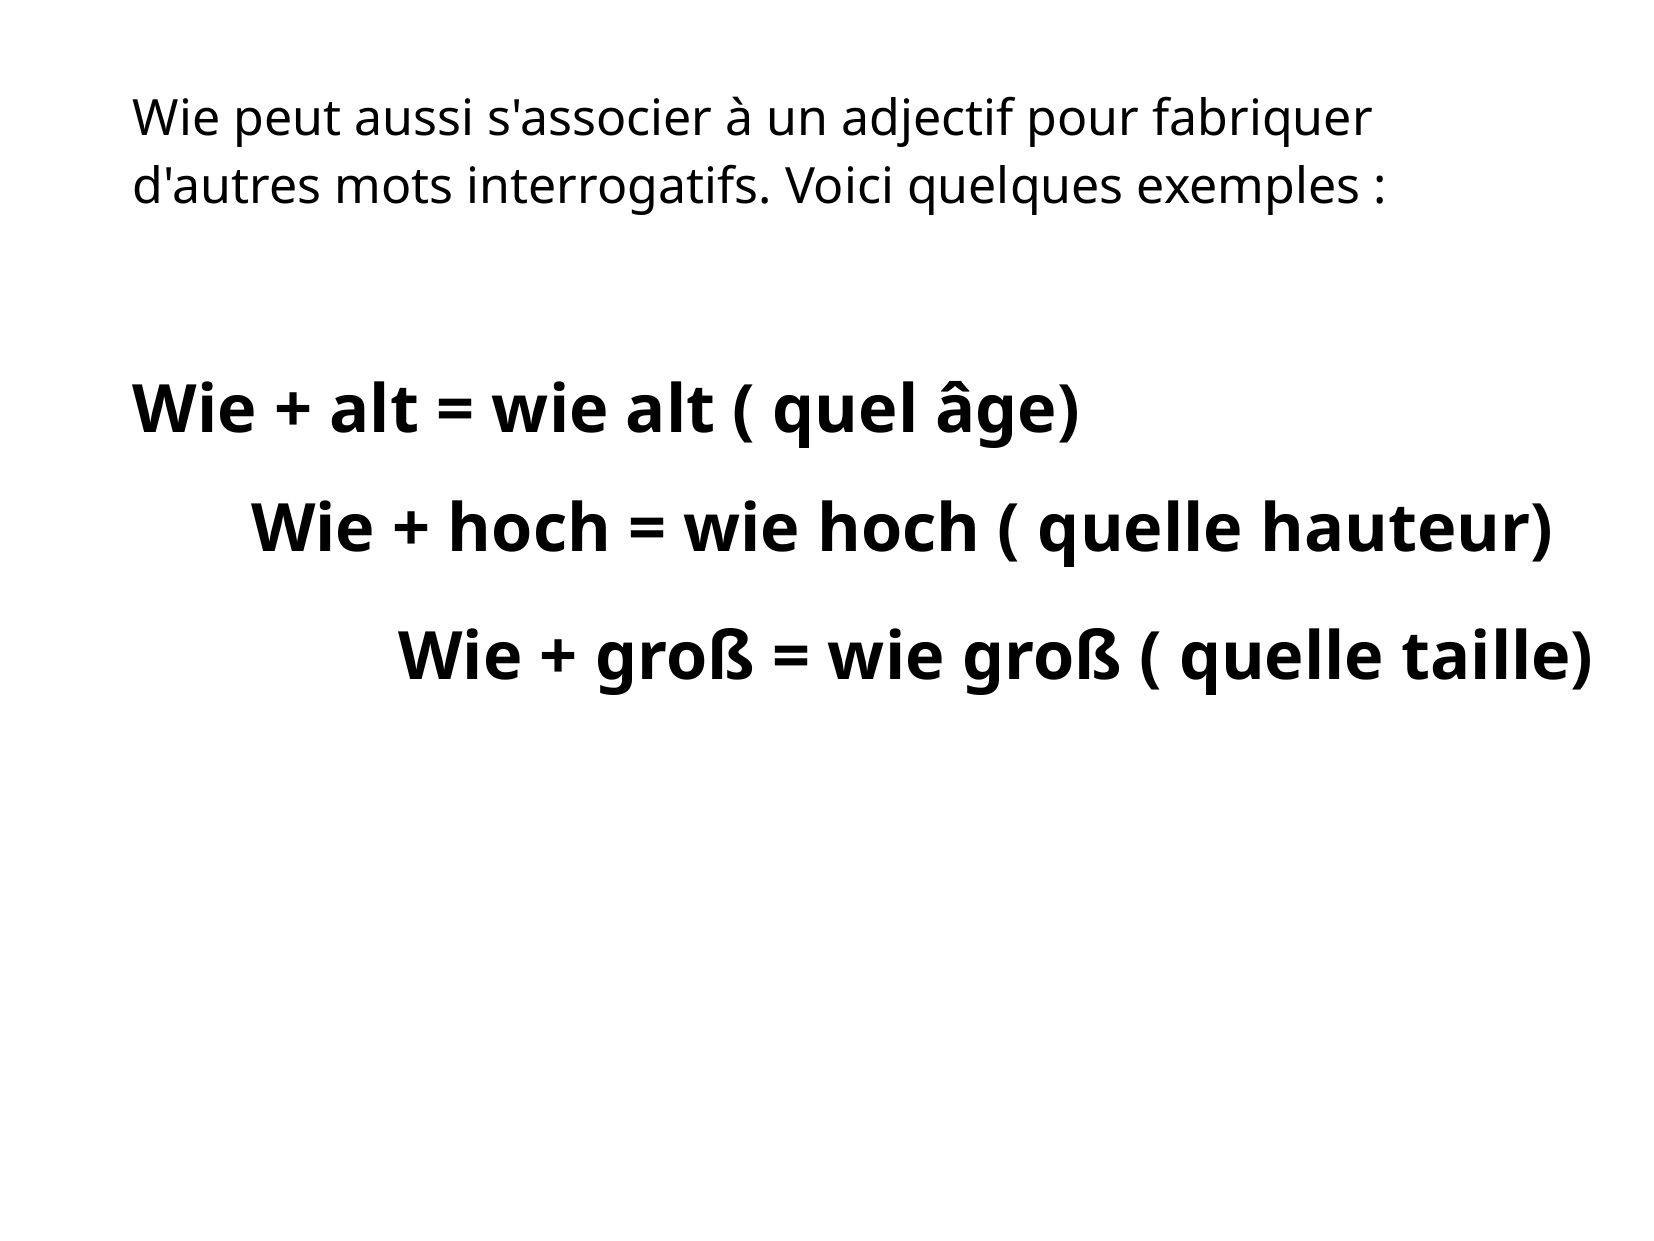

Wie peut aussi s'associer à un adjectif pour fabriquer d'autres mots interrogatifs. Voici quelques exemples :
Wie + alt = wie alt ( quel âge)
Wie + hoch = wie hoch ( quelle hauteur)
Wie + groß = wie groß ( quelle taille)